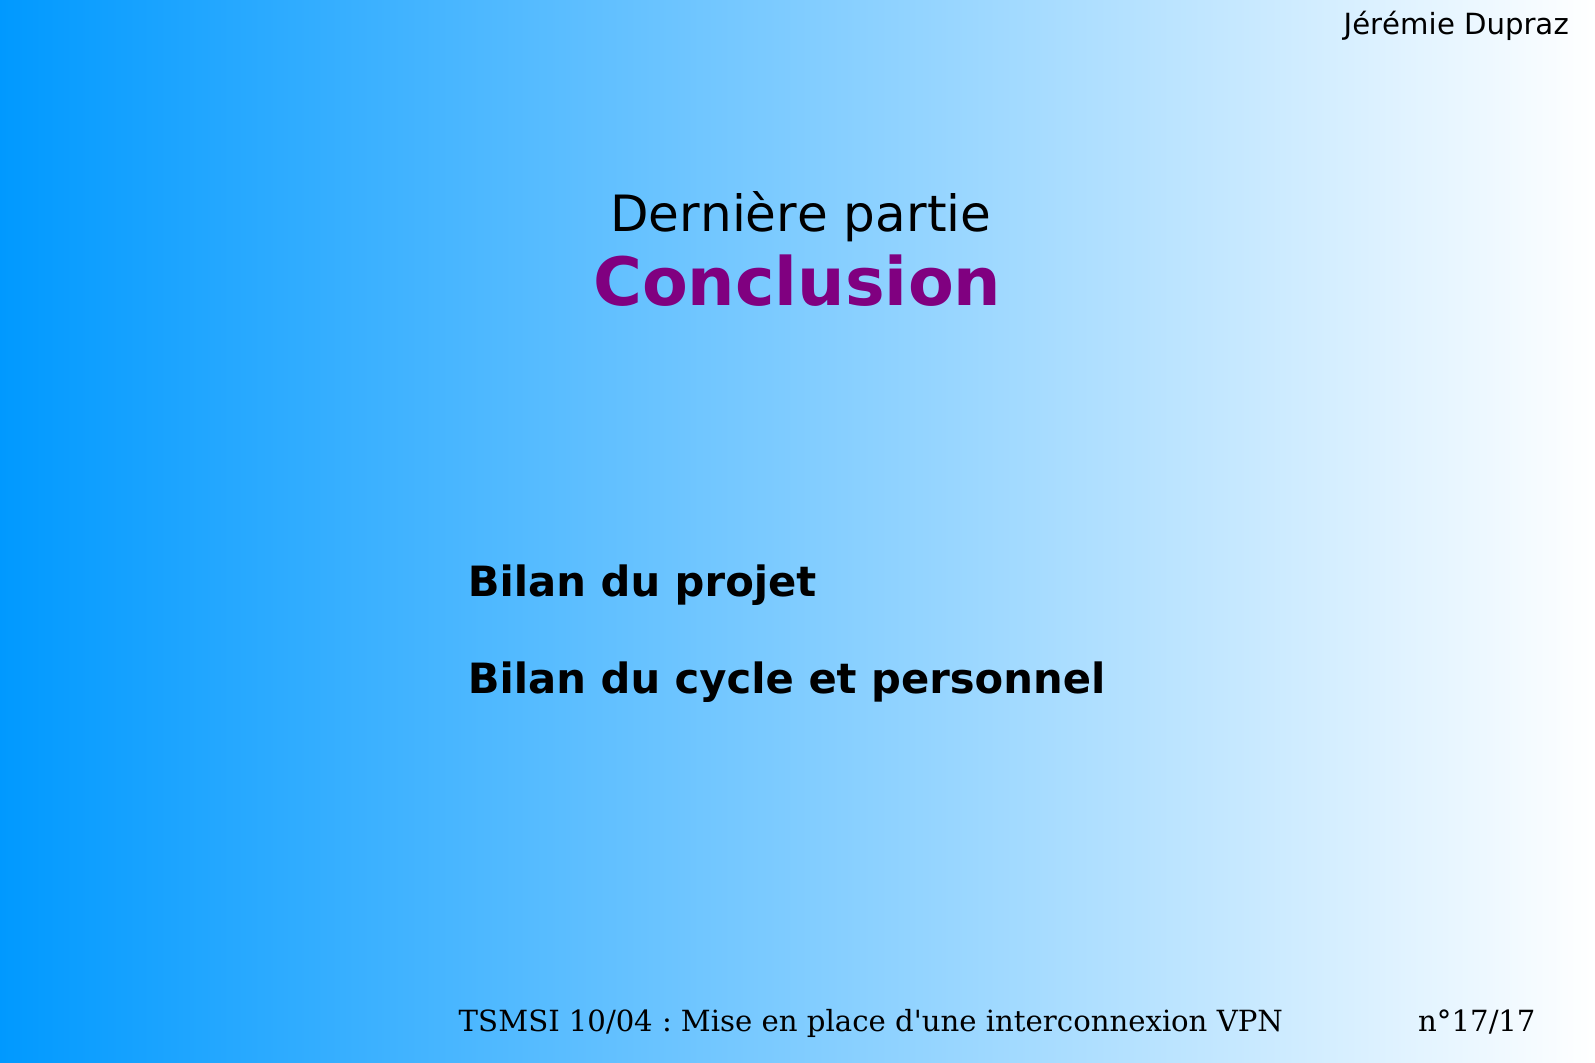

Dernière partie
Conclusion
Bilan du projet
Bilan du cycle et personnel
TSMSI 10/04 : Mise en place d'une interconnexion VPN
17